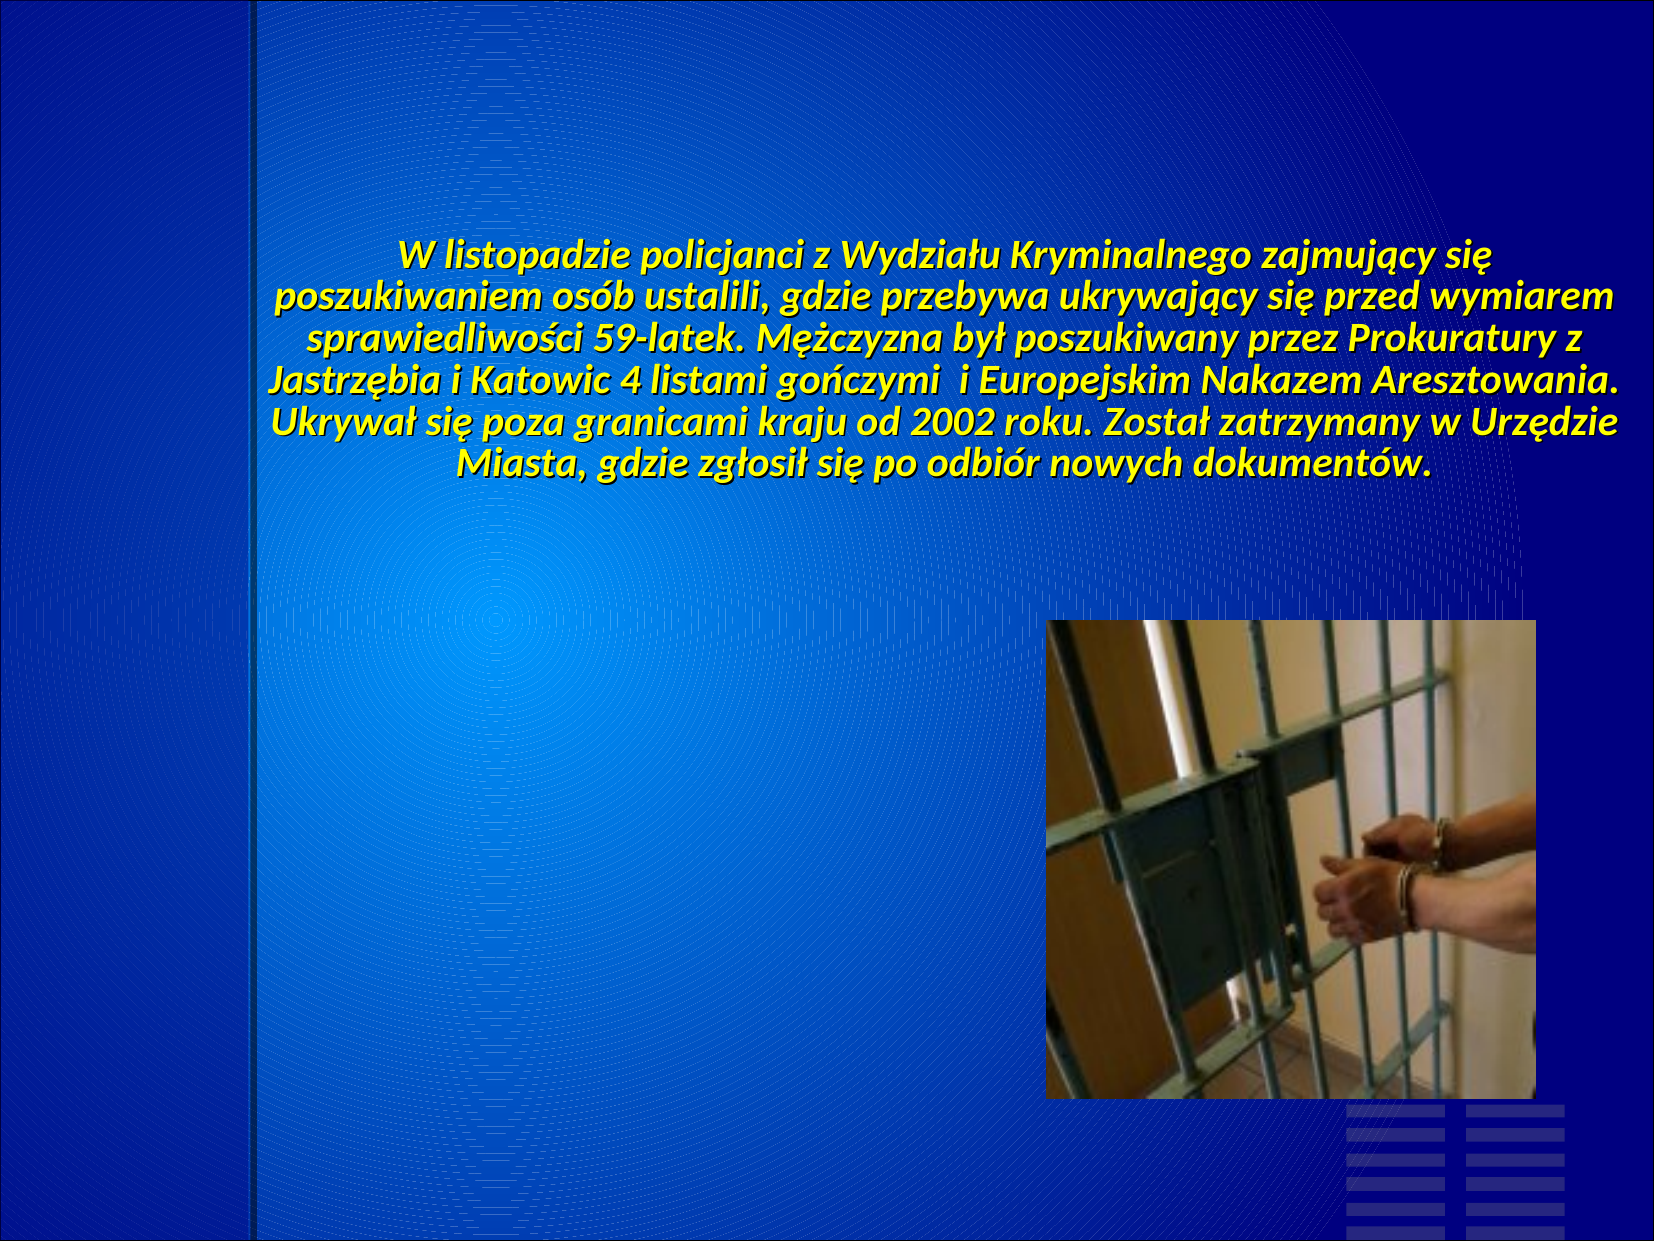

W listopadzie policjanci z Wydziału Kryminalnego zajmujący się poszukiwaniem osób ustalili, gdzie przebywa ukrywający się przed wymiarem sprawiedliwości 59-latek. Mężczyzna był poszukiwany przez Prokuratury z Jastrzębia i Katowic 4 listami gończymi i Europejskim Nakazem Aresztowania. Ukrywał się poza granicami kraju od 2002 roku. Został zatrzymany w Urzędzie Miasta, gdzie zgłosił się po odbiór nowych dokumentów.